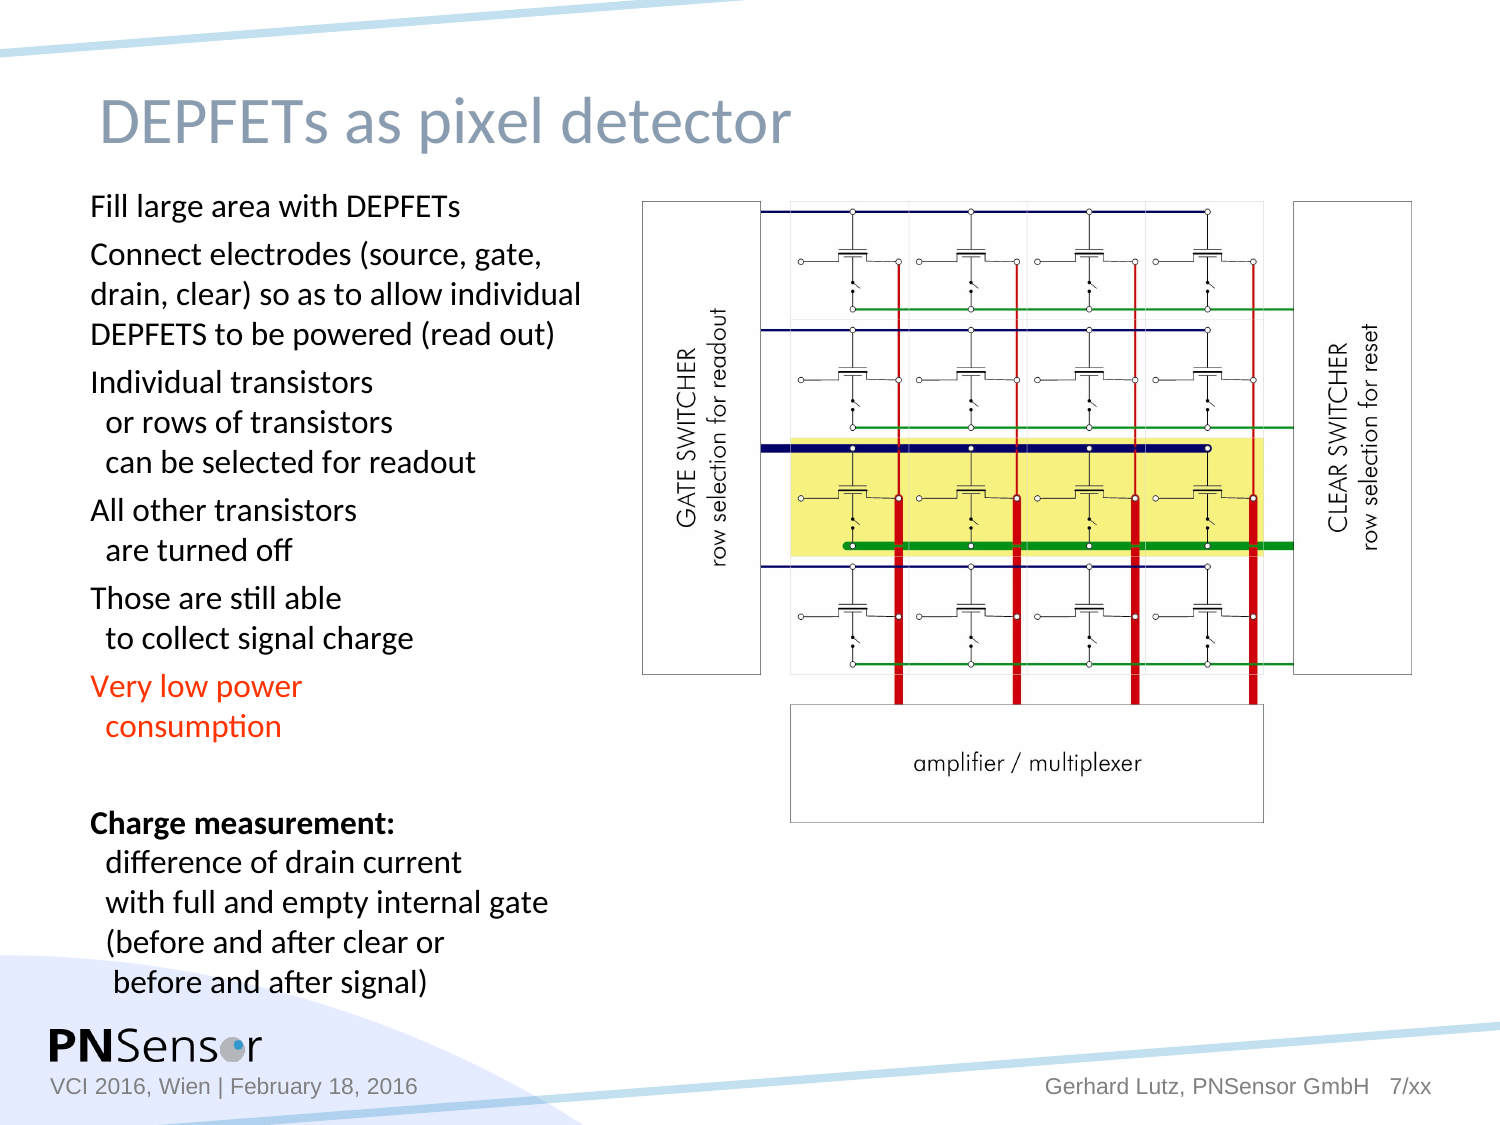

# DEPFETs as pixel detector
Fill large area with DEPFETs
Connect electrodes (source, gate, drain, clear) so as to allow individual DEPFETS to be powered (read out)
Individual transistors
 or rows of transistors
 can be selected for readout
All other transistors
 are turned off
Those are still able
 to collect signal charge
Very low power
 consumption
Charge measurement:
 difference of drain current
 with full and empty internal gate
 (before and after clear or
 before and after signal)